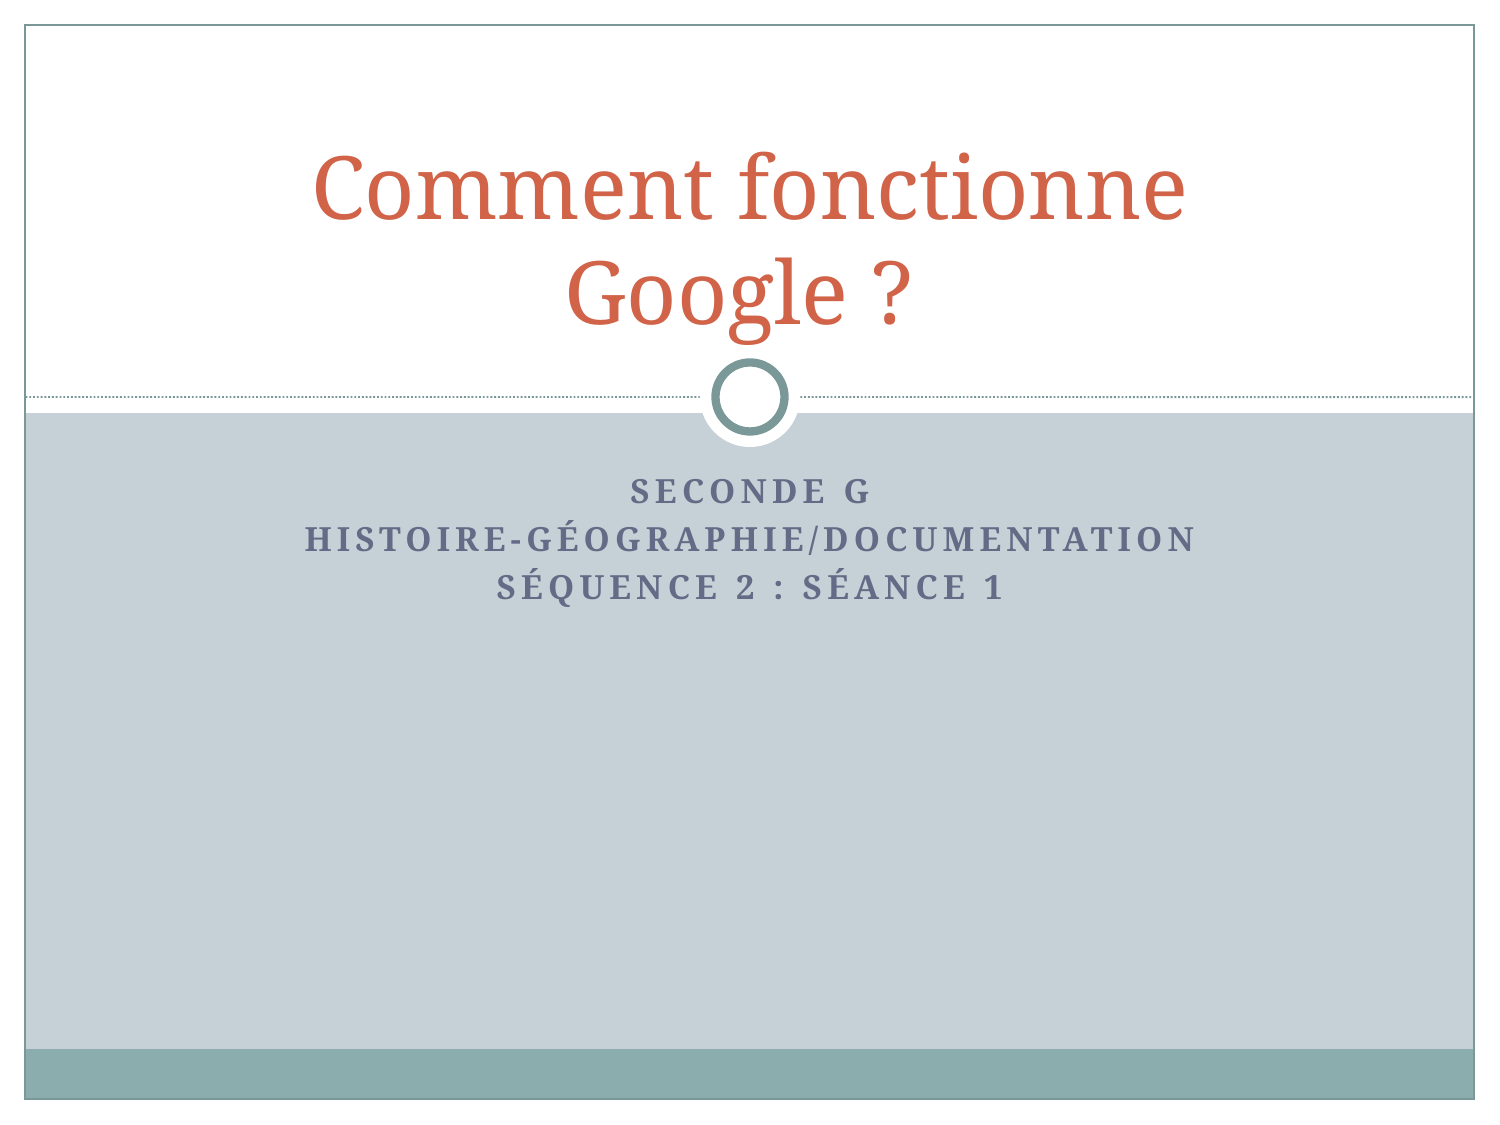

Comment fonctionne Google ?
# Seconde G
Histoire-géographie/documentation
Séquence 2 : séance 1